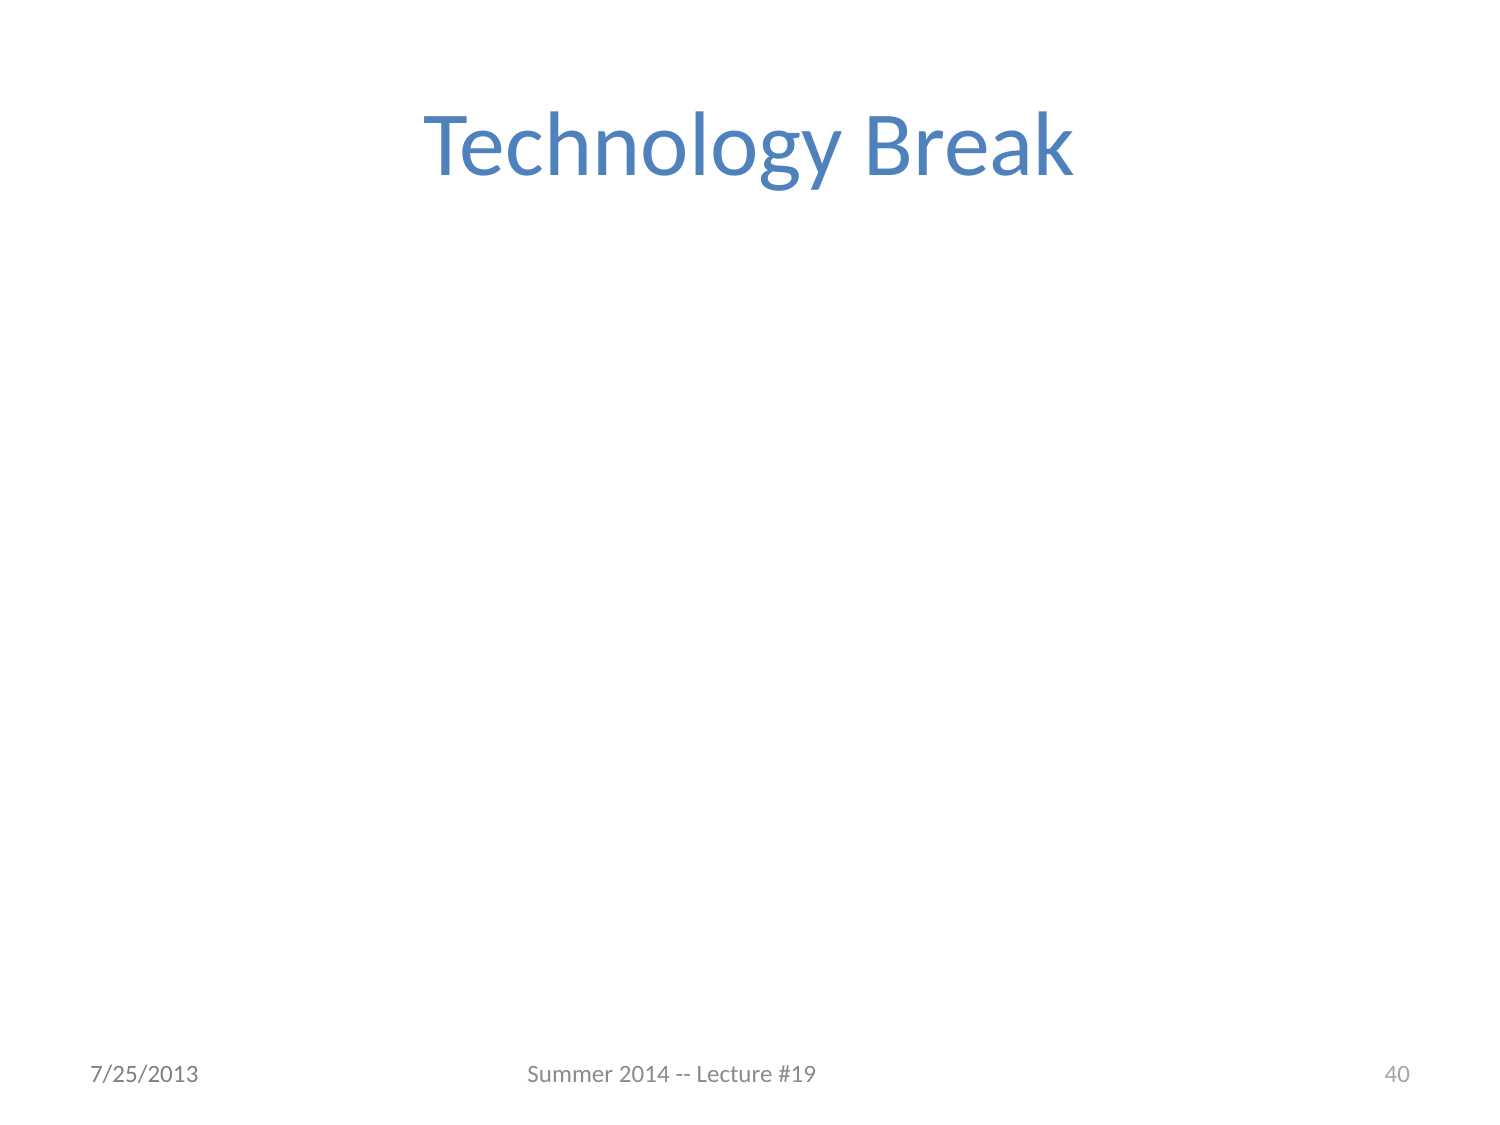

# Technology Break
7/25/2013
Summer 2014 -- Lecture #19